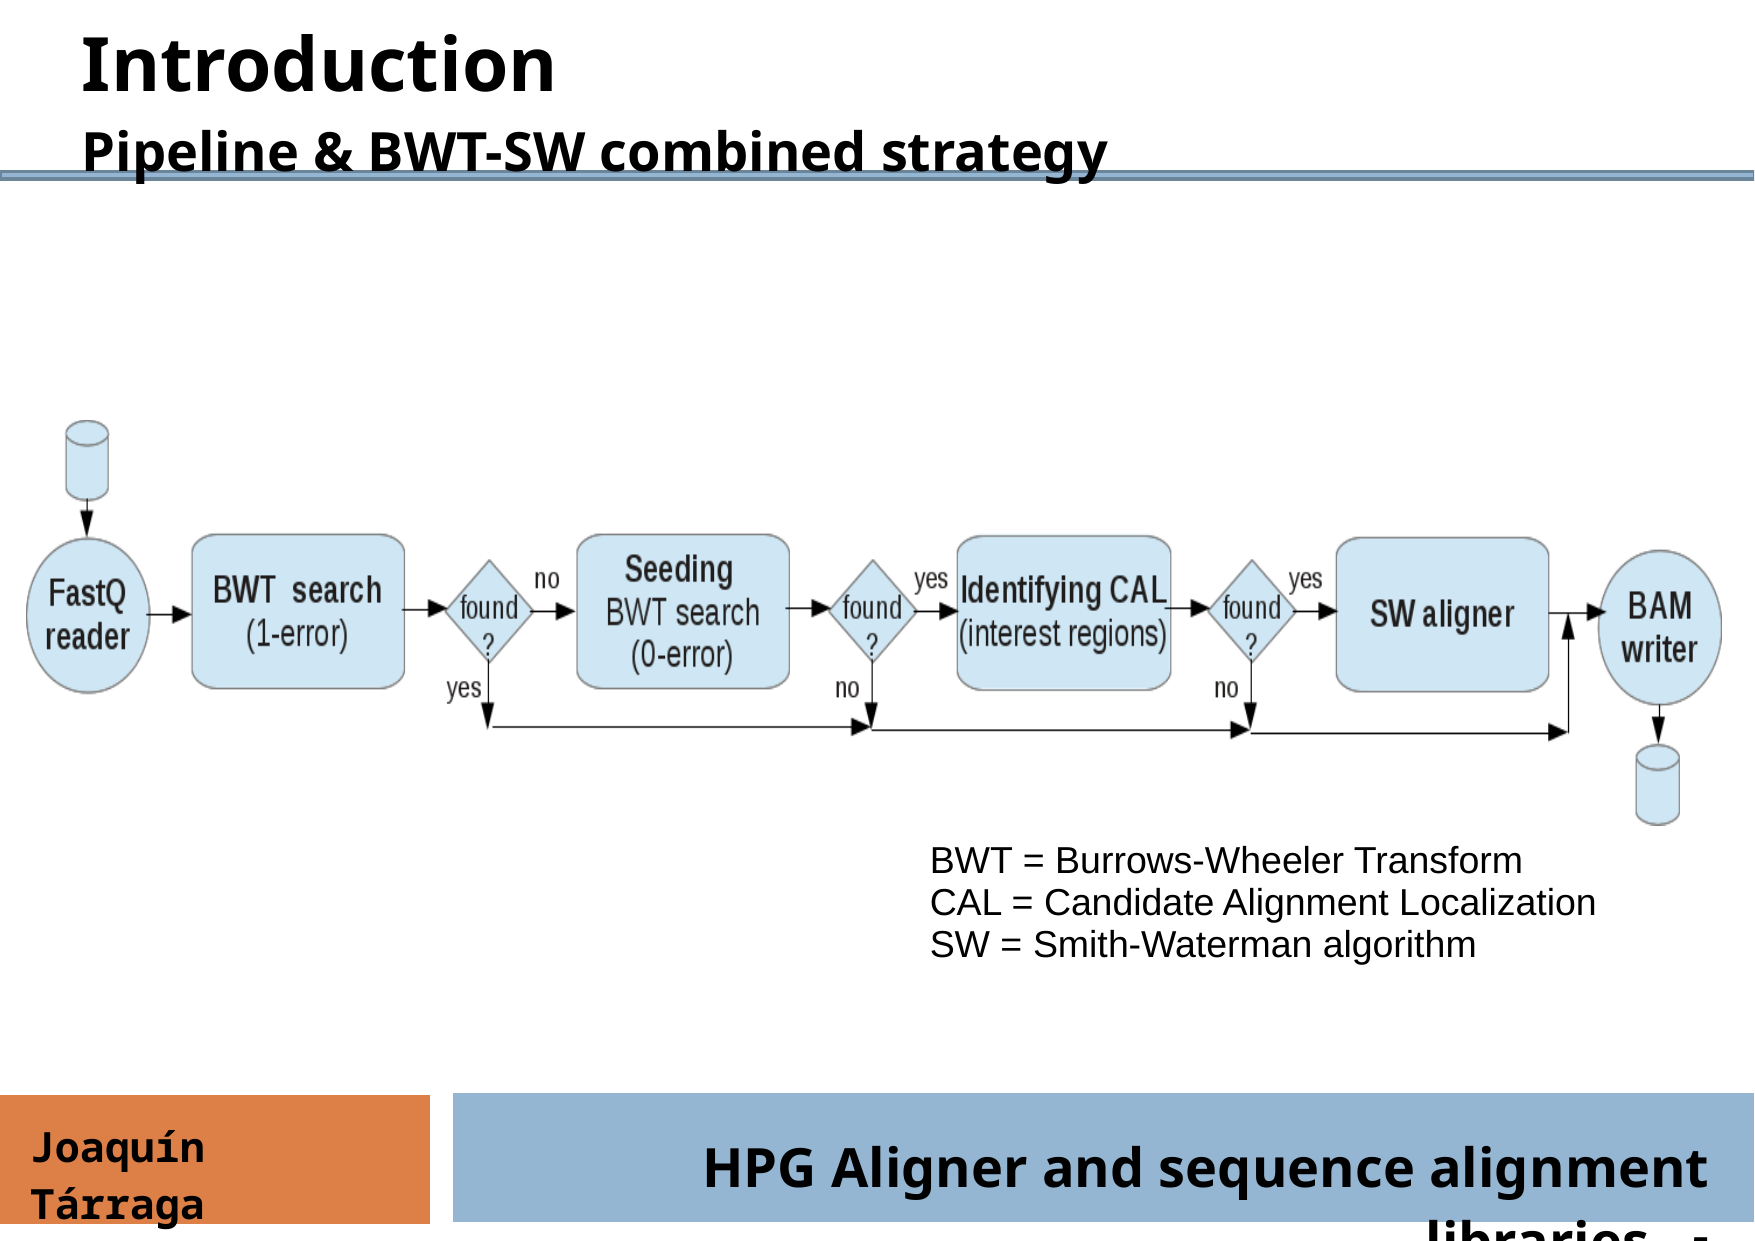

Introduction
Pipeline & BWT-SW combined strategy
BWT = Burrows-Wheeler Transform
CAL = Candidate Alignment Localization
SW = Smith-Waterman algorithm
Joaquín Tárraga
jtarraga@cipf.es
HPG Aligner and sequence alignment libraries 5